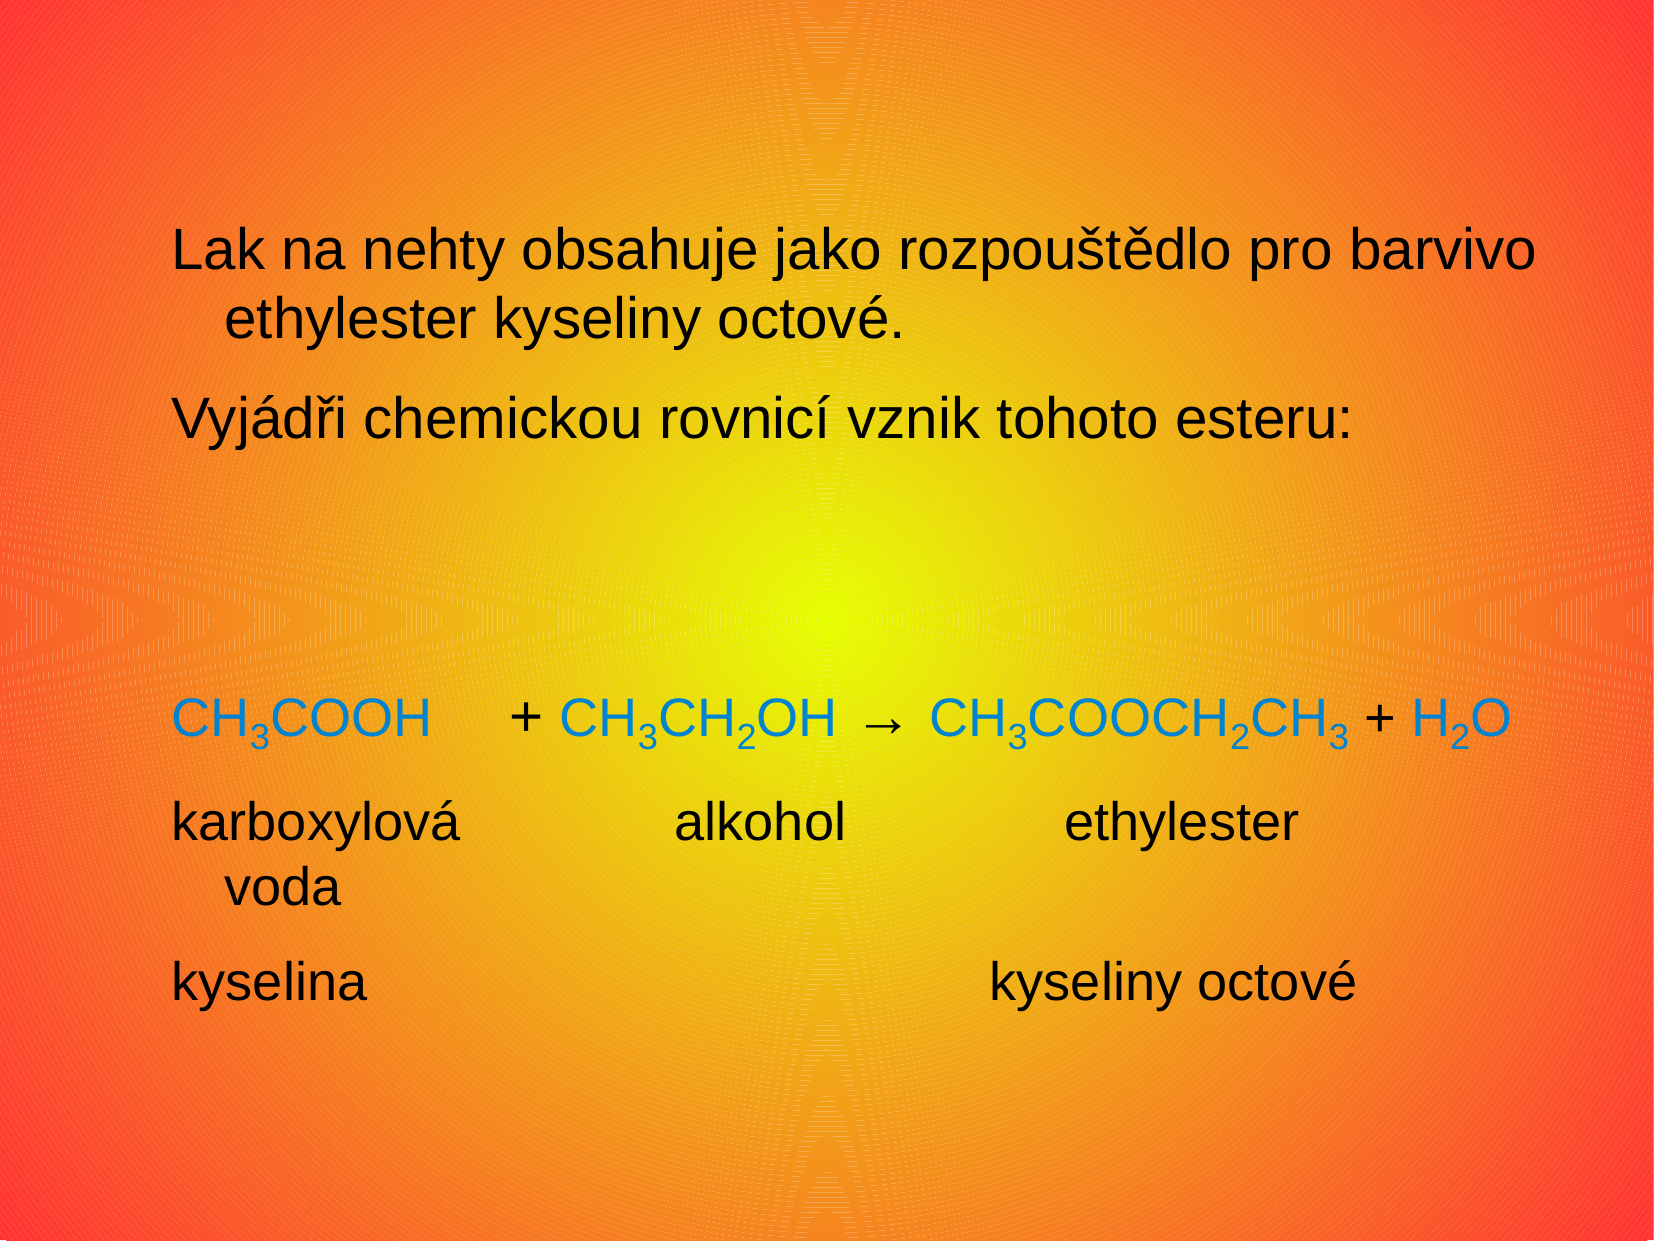

# Lak na nehty obsahuje jako rozpouštědlo pro barvivo ethylester kyseliny octové.
Vyjádři chemickou rovnicí vznik tohoto esteru:
CH3COOH + CH3CH2OH → CH3COOCH2CH3 + H2O
karboxylová		 alkohol			 ethylester		 voda
kyselina									 kyseliny octové